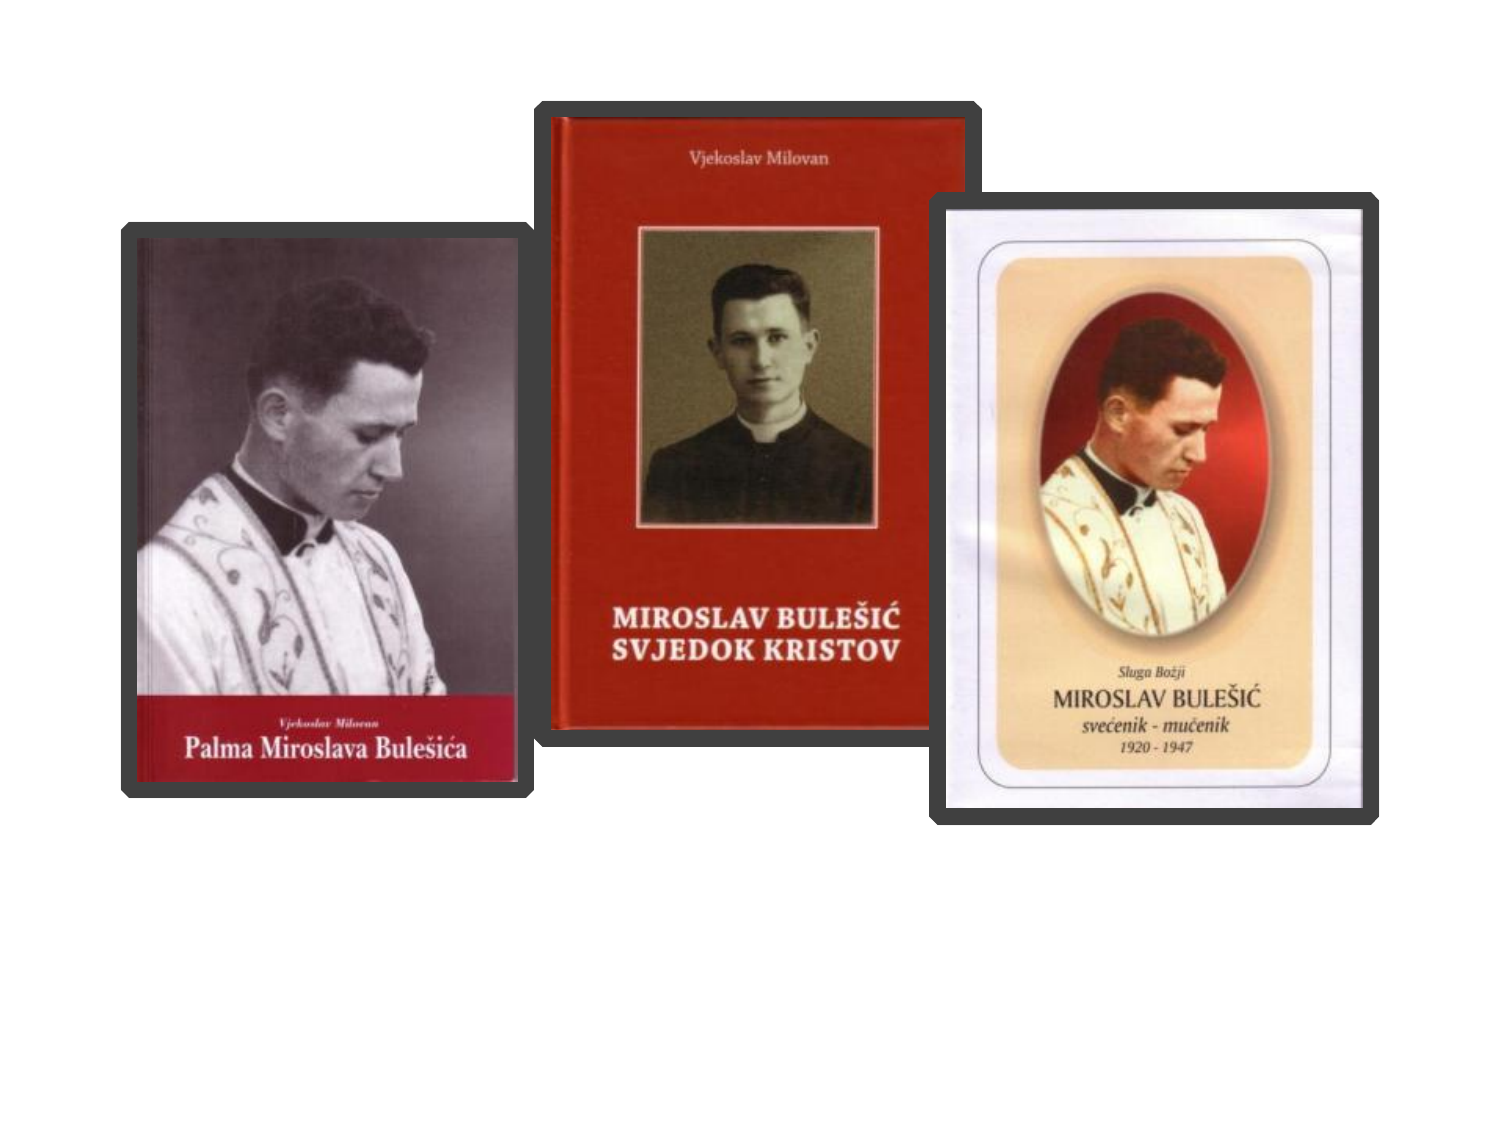

• Dokumentarni film o Sluzi Božjem snimljen 1992.•